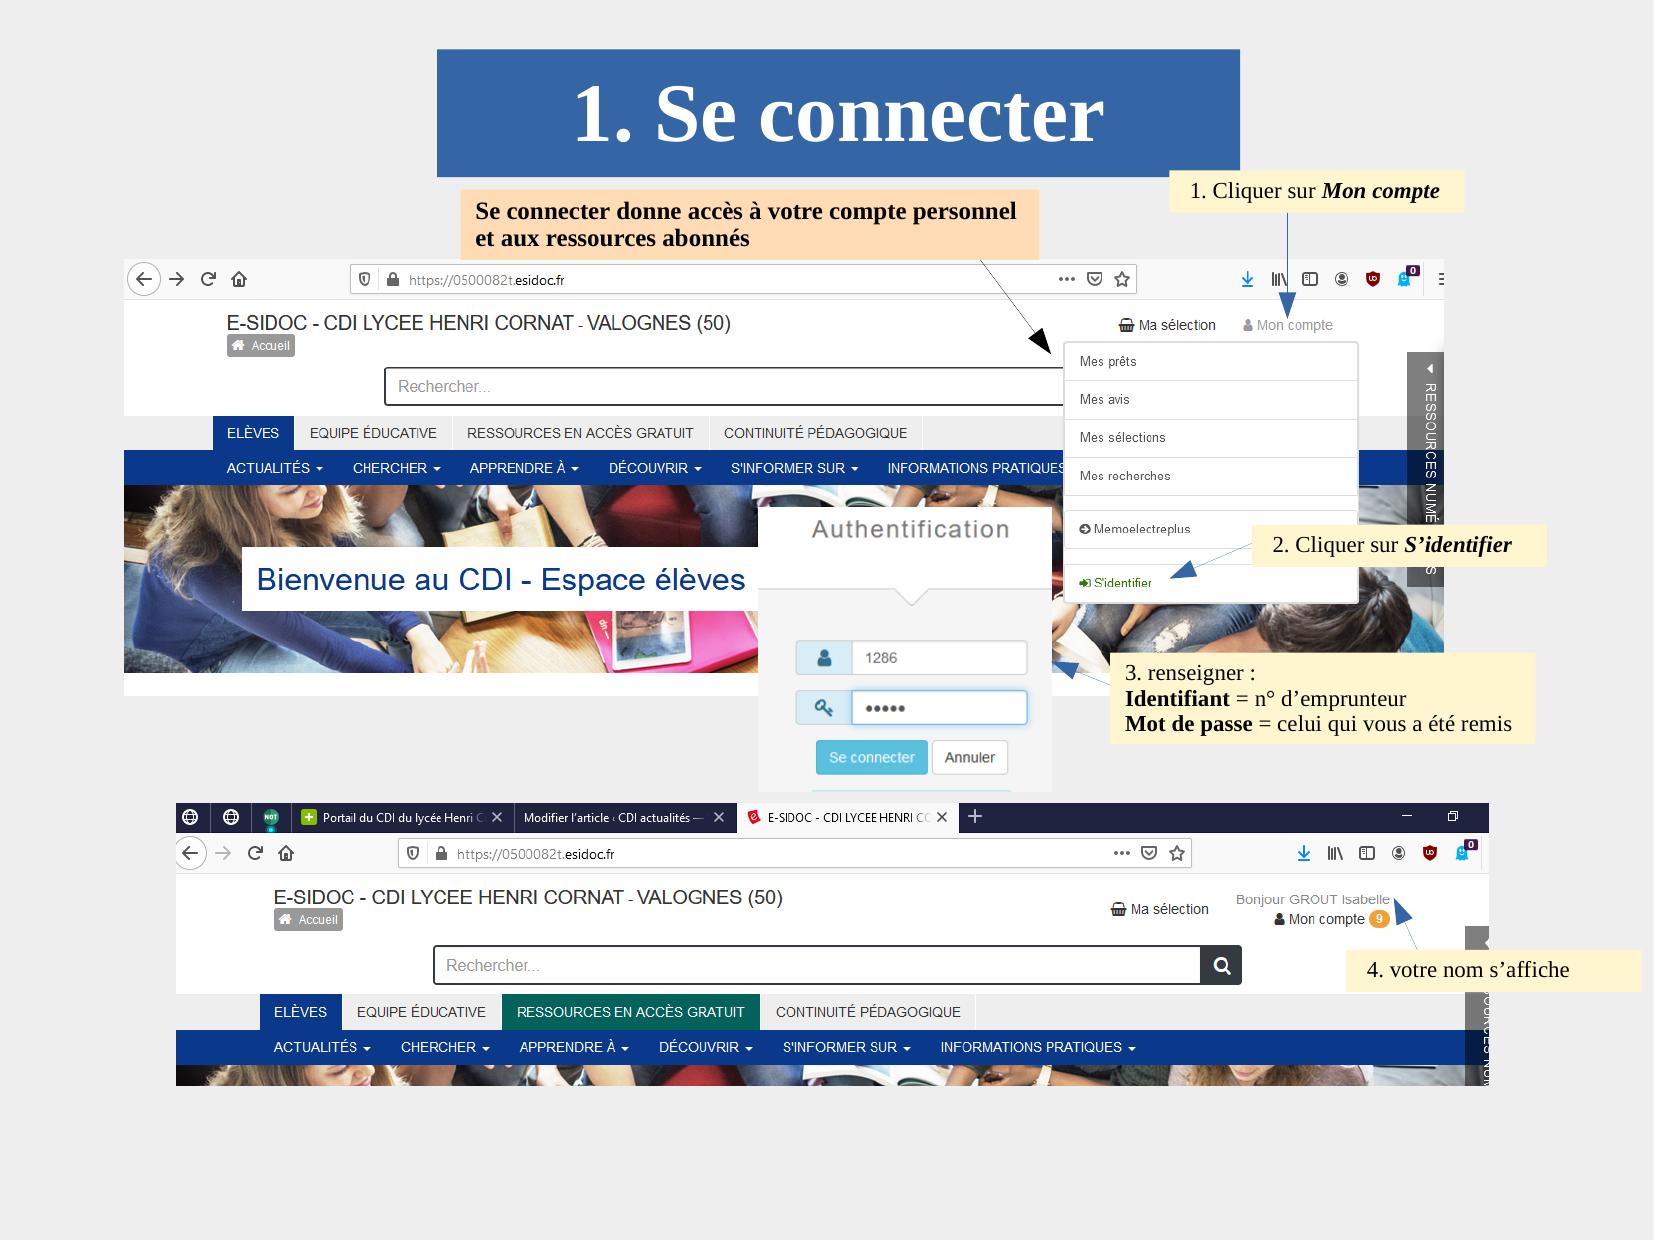

# 1. Se connecter
 1. Cliquer sur Mon compte
Se connecter donne accès à votre compte personnel et aux ressources abonnés
 2. Cliquer sur S’identifier
3. renseigner :
Identifiant = n° d’emprunteur
Mot de passe = celui qui vous a été remis
 4. votre nom s’affiche